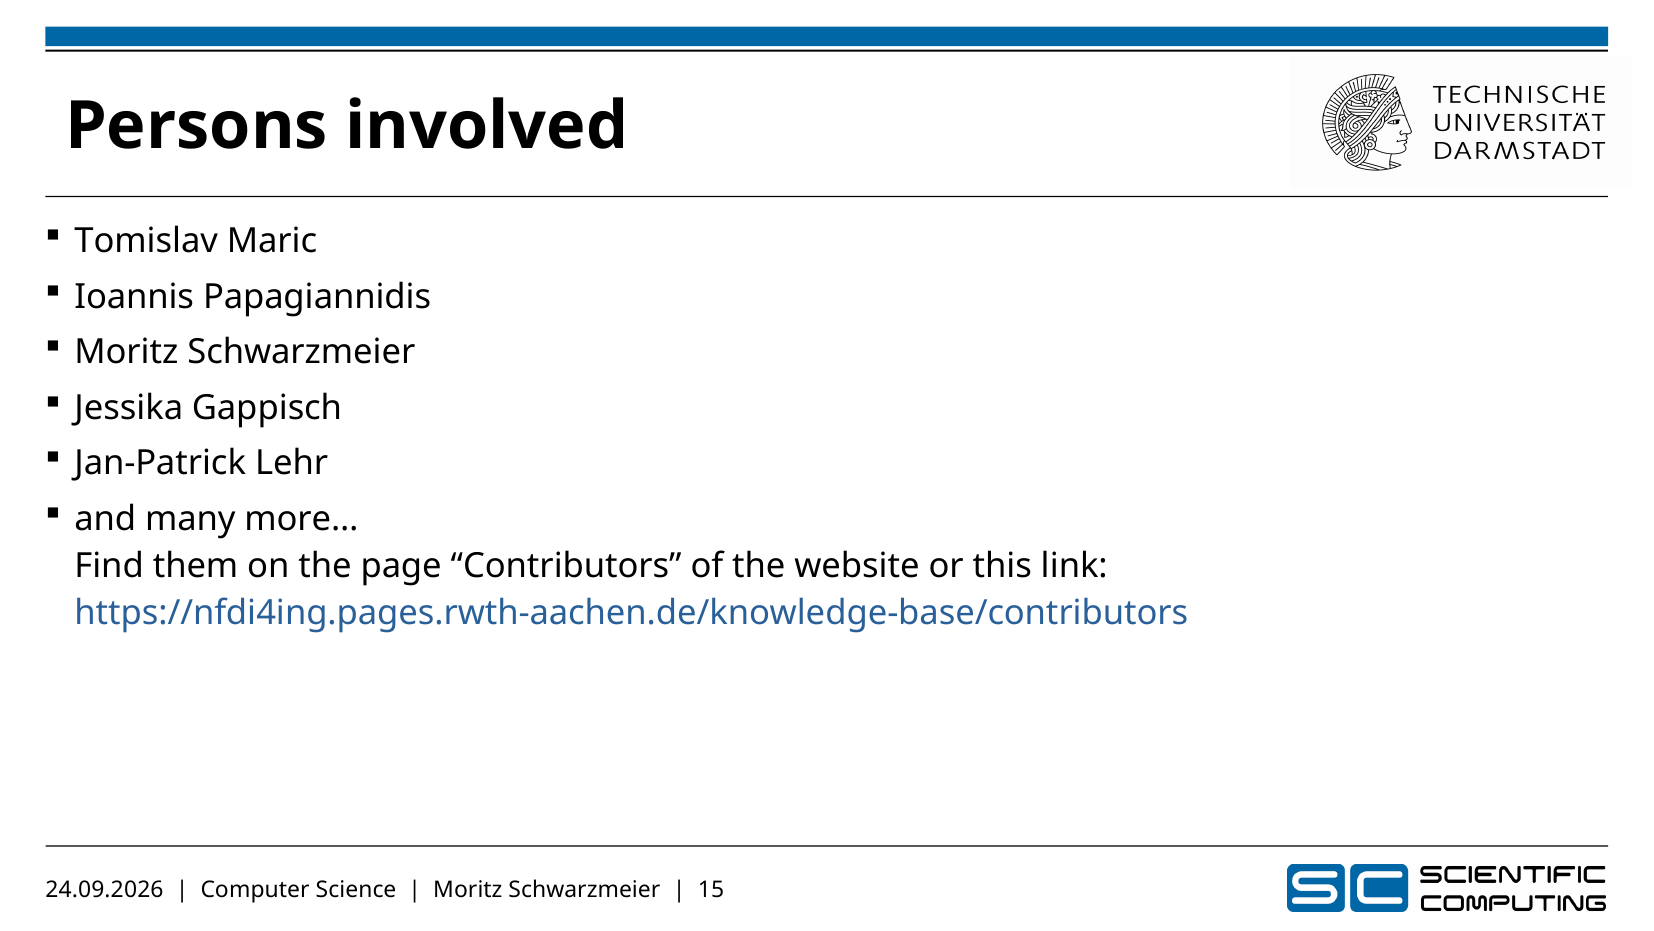

# Persons involved
Tomislav Maric
Ioannis Papagiannidis
Moritz Schwarzmeier
Jessika Gappisch
Jan-Patrick Lehr
and many more…
Find them on the page “Contributors” of the website or this link: https://nfdi4ing.pages.rwth-aachen.de/knowledge-base/contributors
Computer Science | Moritz Schwarzmeier